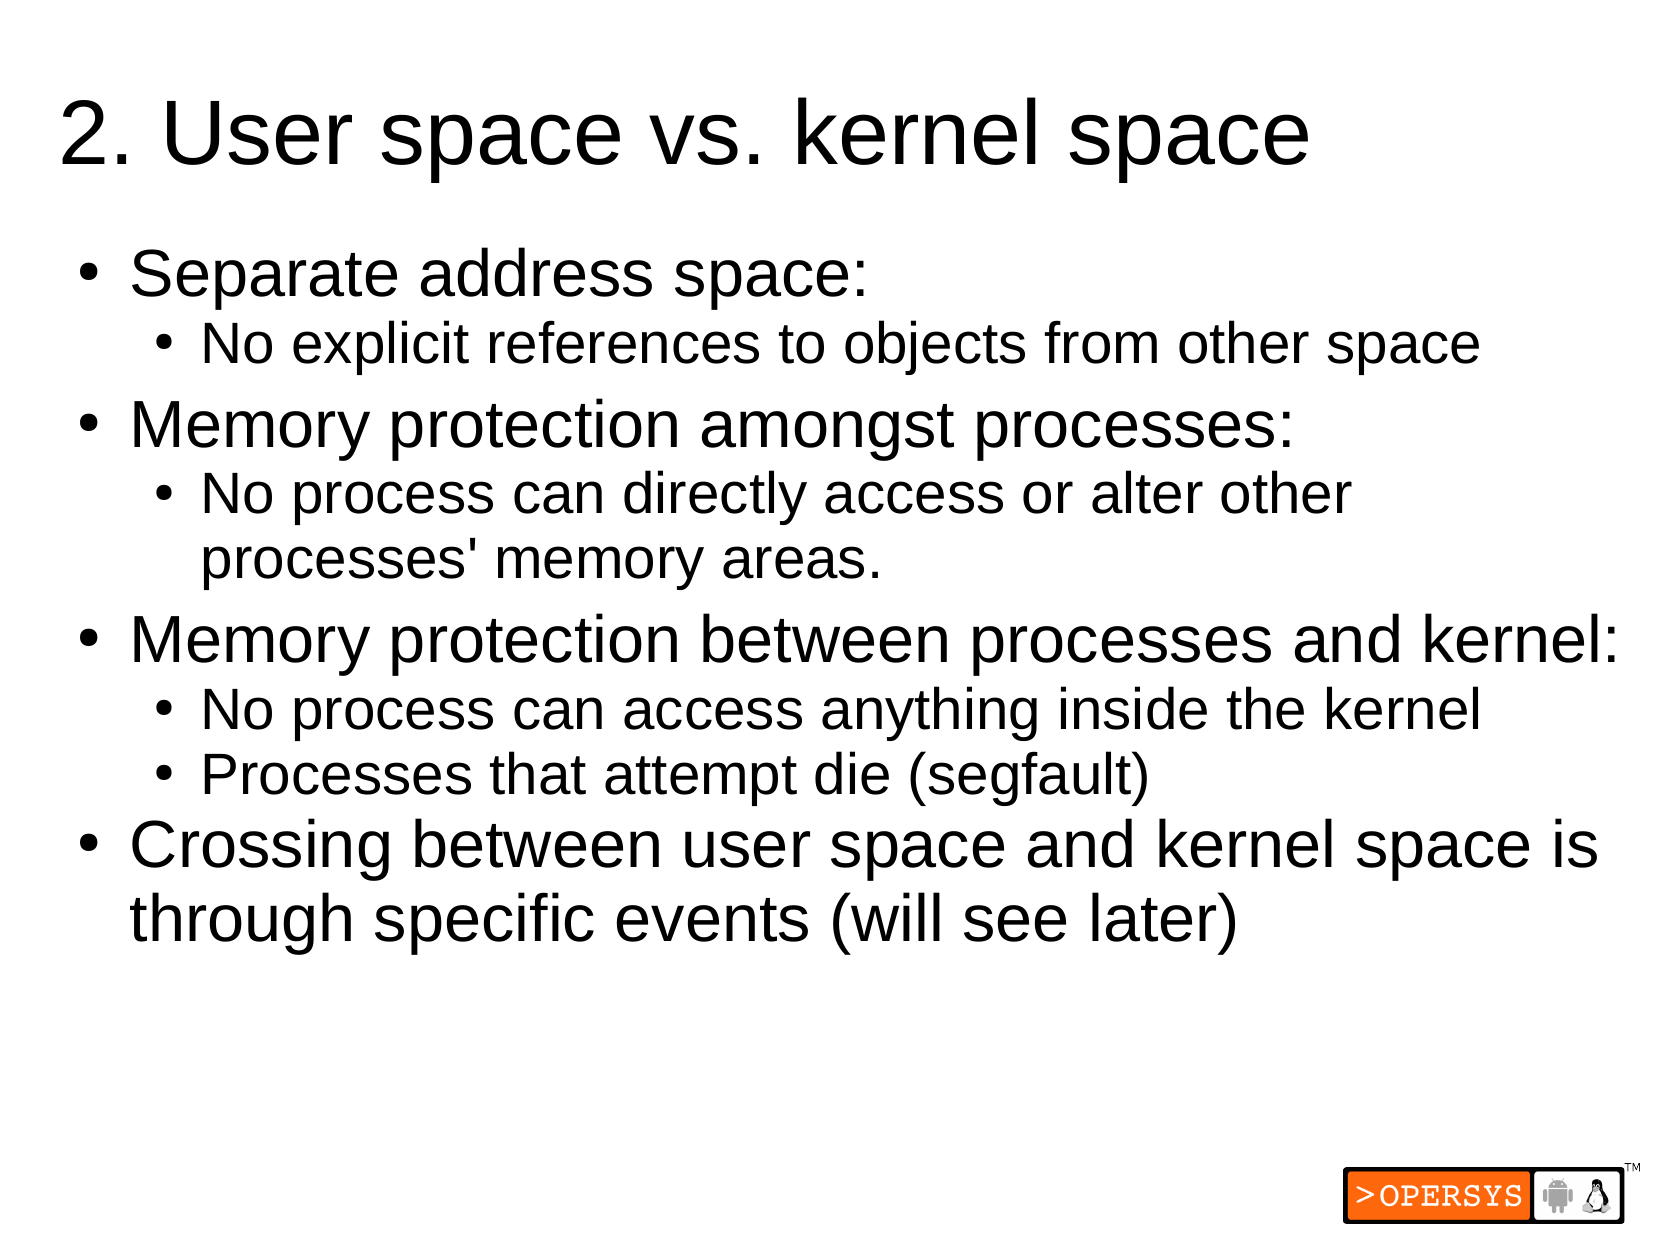

# 2. User space vs. kernel space
Separate address space:
No explicit references to objects from other space
Memory protection amongst processes:
No process can directly access or alter other processes' memory areas.
Memory protection between processes and kernel:
No process can access anything inside the kernel
Processes that attempt die (segfault)
Crossing between user space and kernel space is through specific events (will see later)